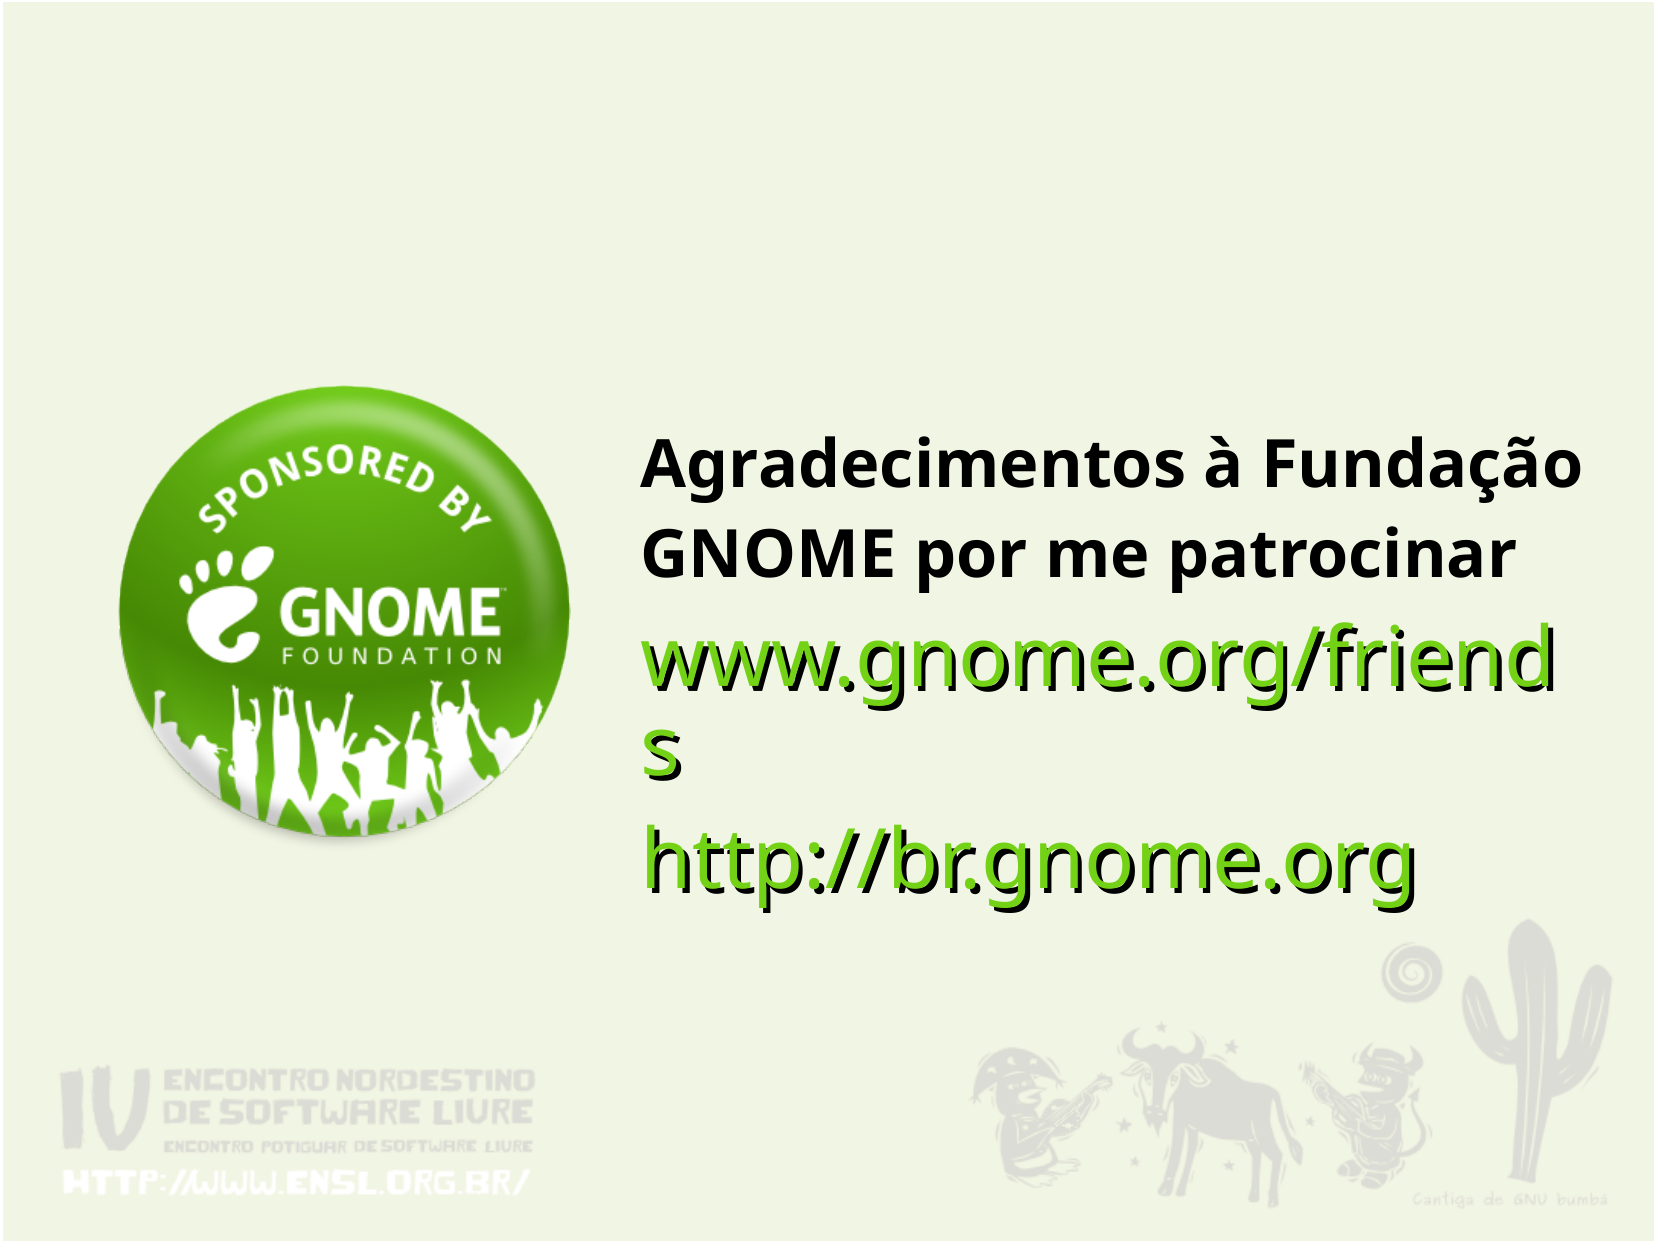

Agradecimentos à Fundação GNOME por me patrocinar
www.gnome.org/friends
http://br.gnome.org